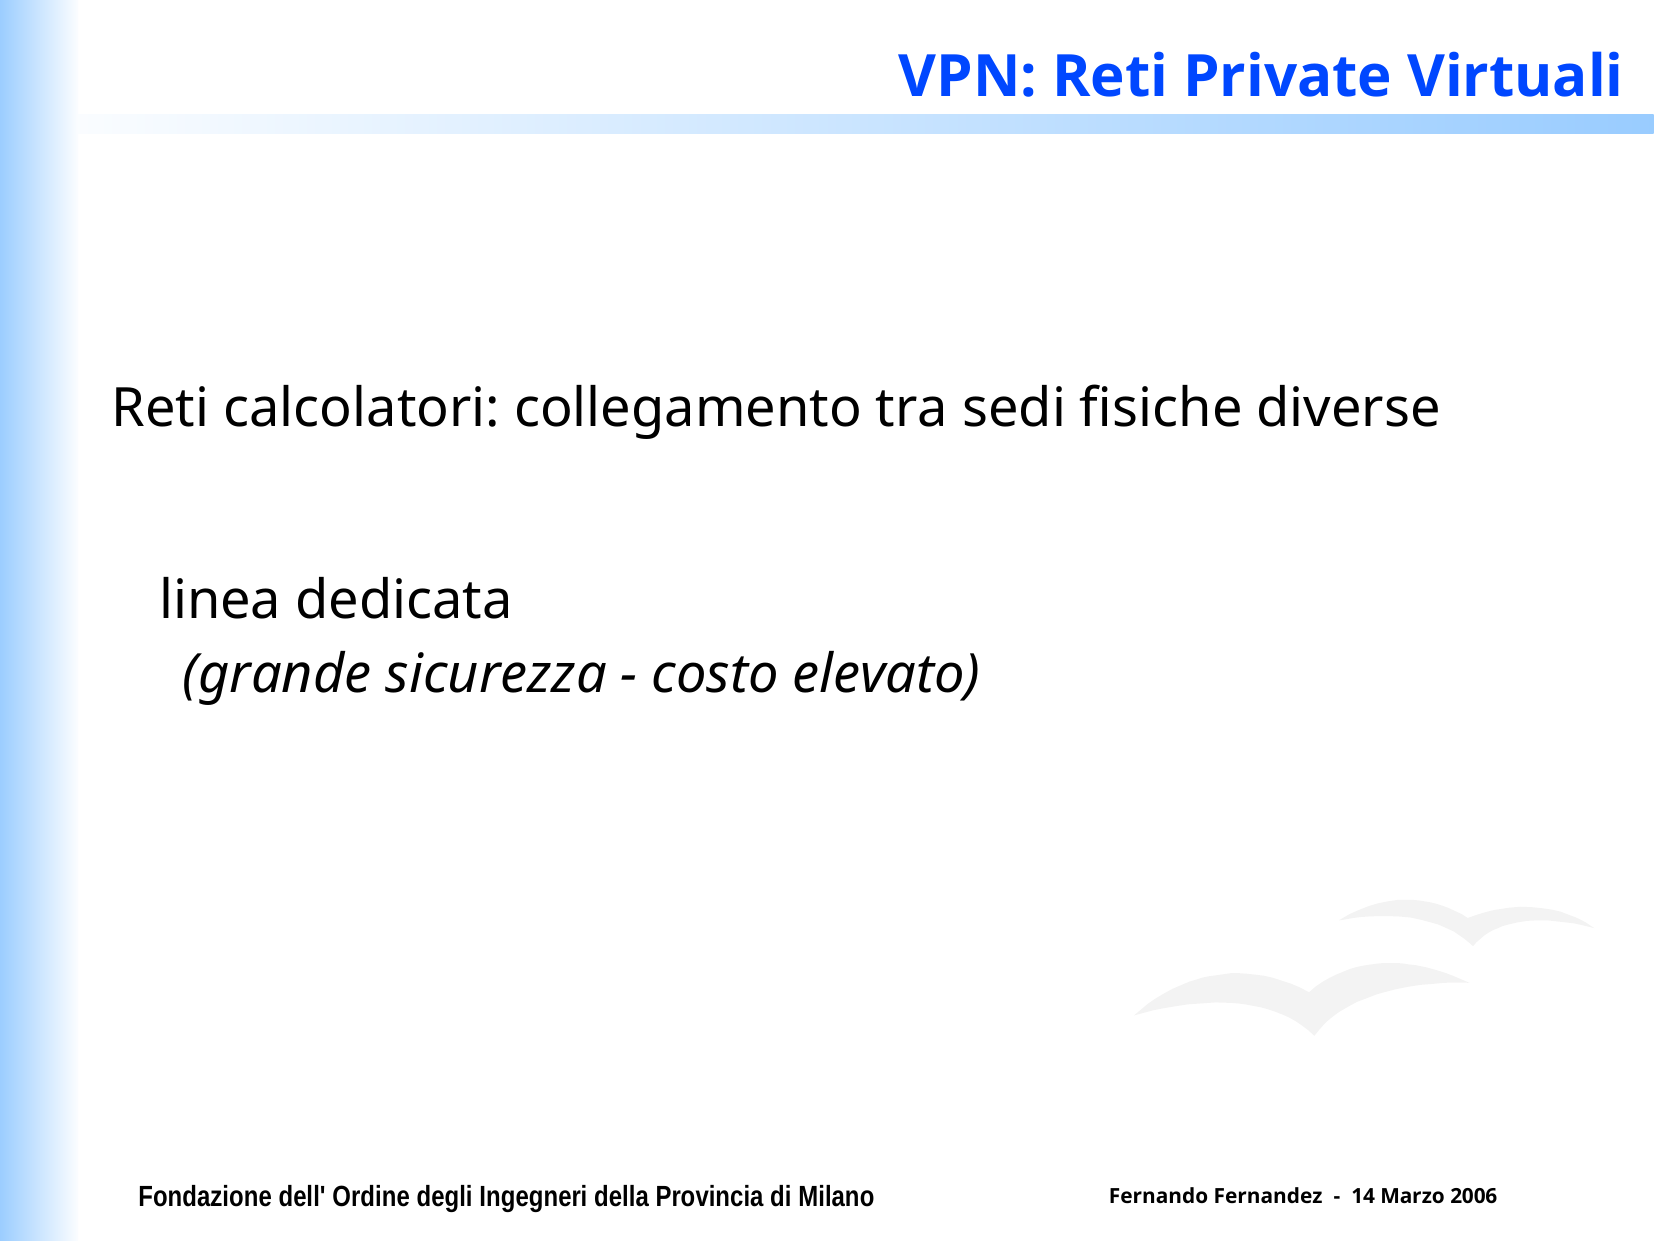

# VPN: Reti Private Virtuali
Reti calcolatori: collegamento tra sedi fisiche diverse
linea dedicata
(grande sicurezza - costo elevato)